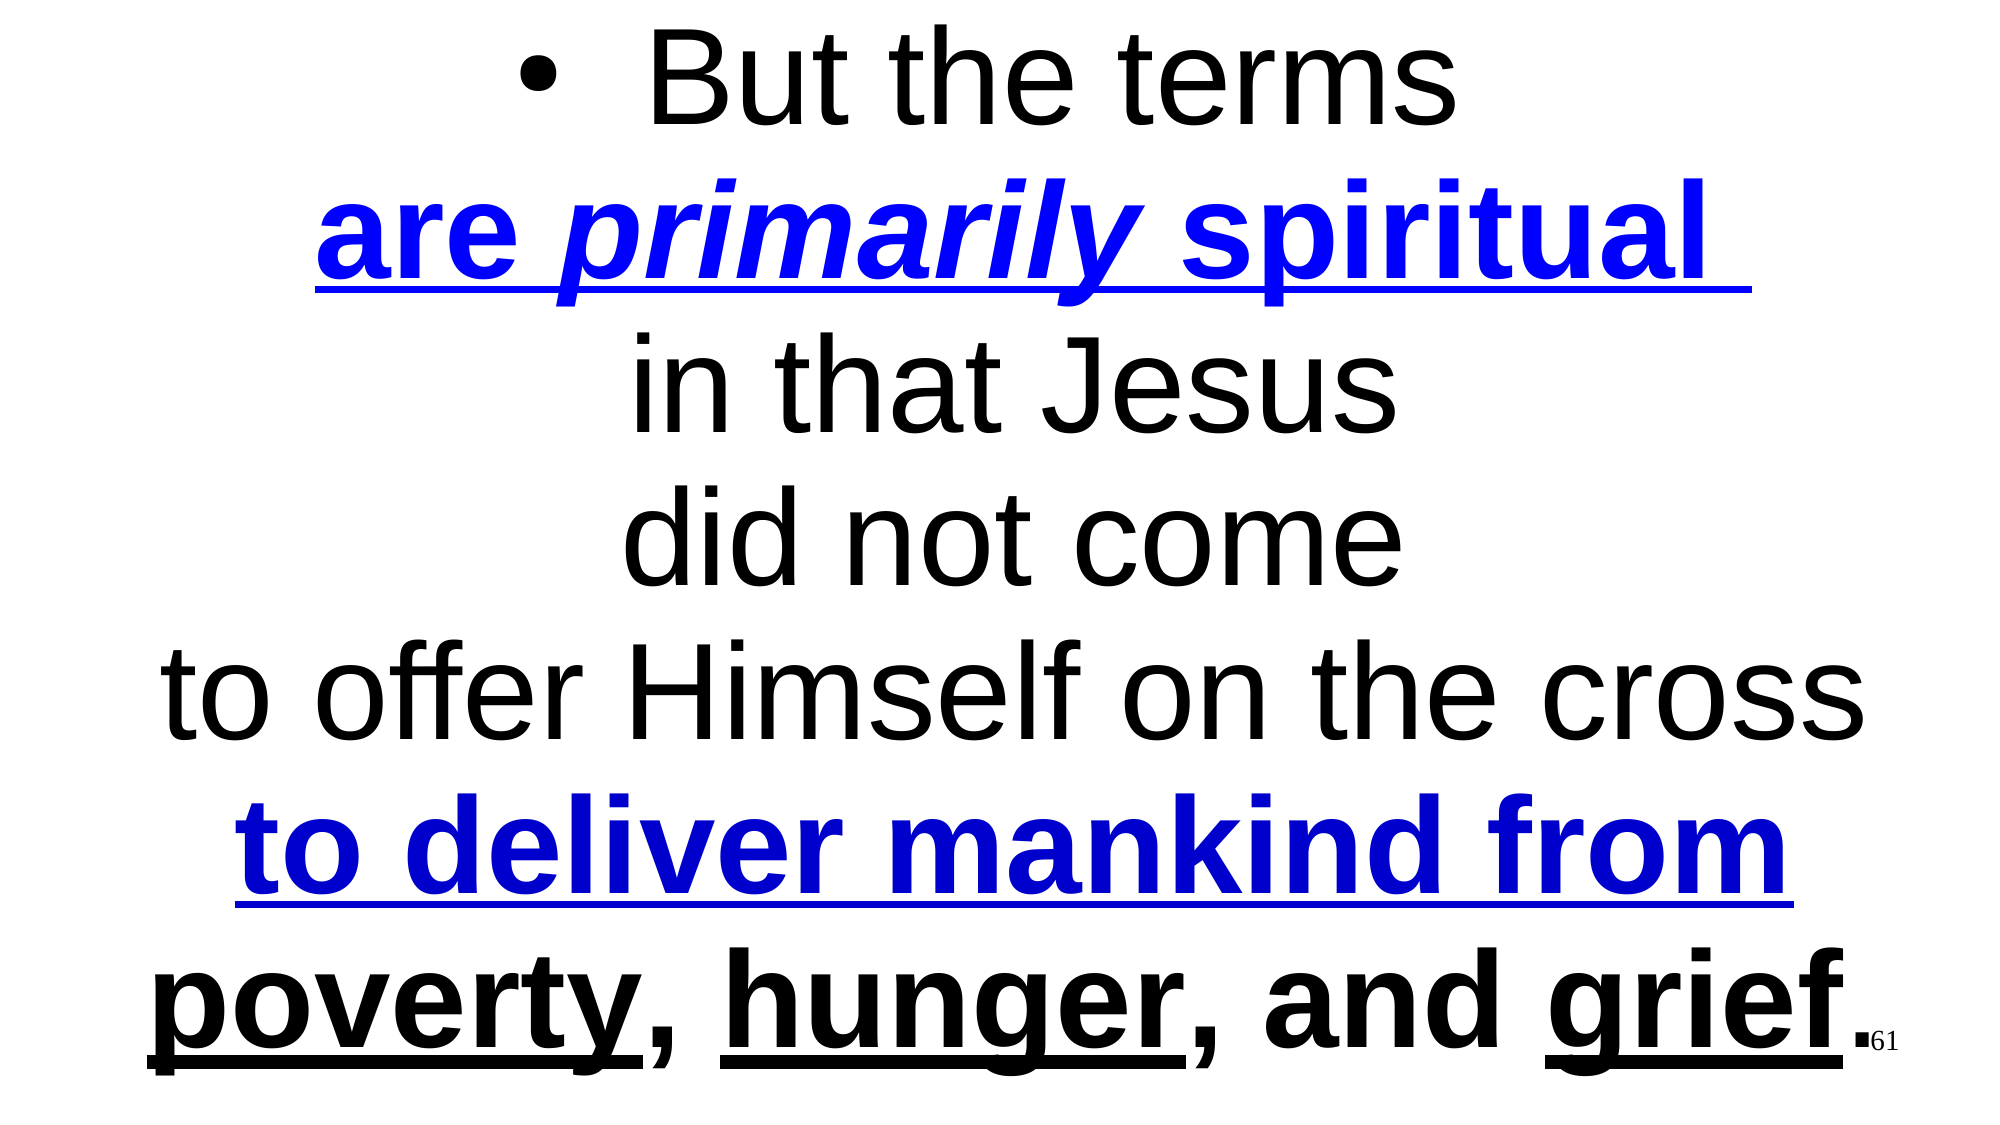

# But the terms are primarily spiritual in that Jesus did not come to offer Himself on the cross to deliver mankind from poverty, hunger, and grief.
61